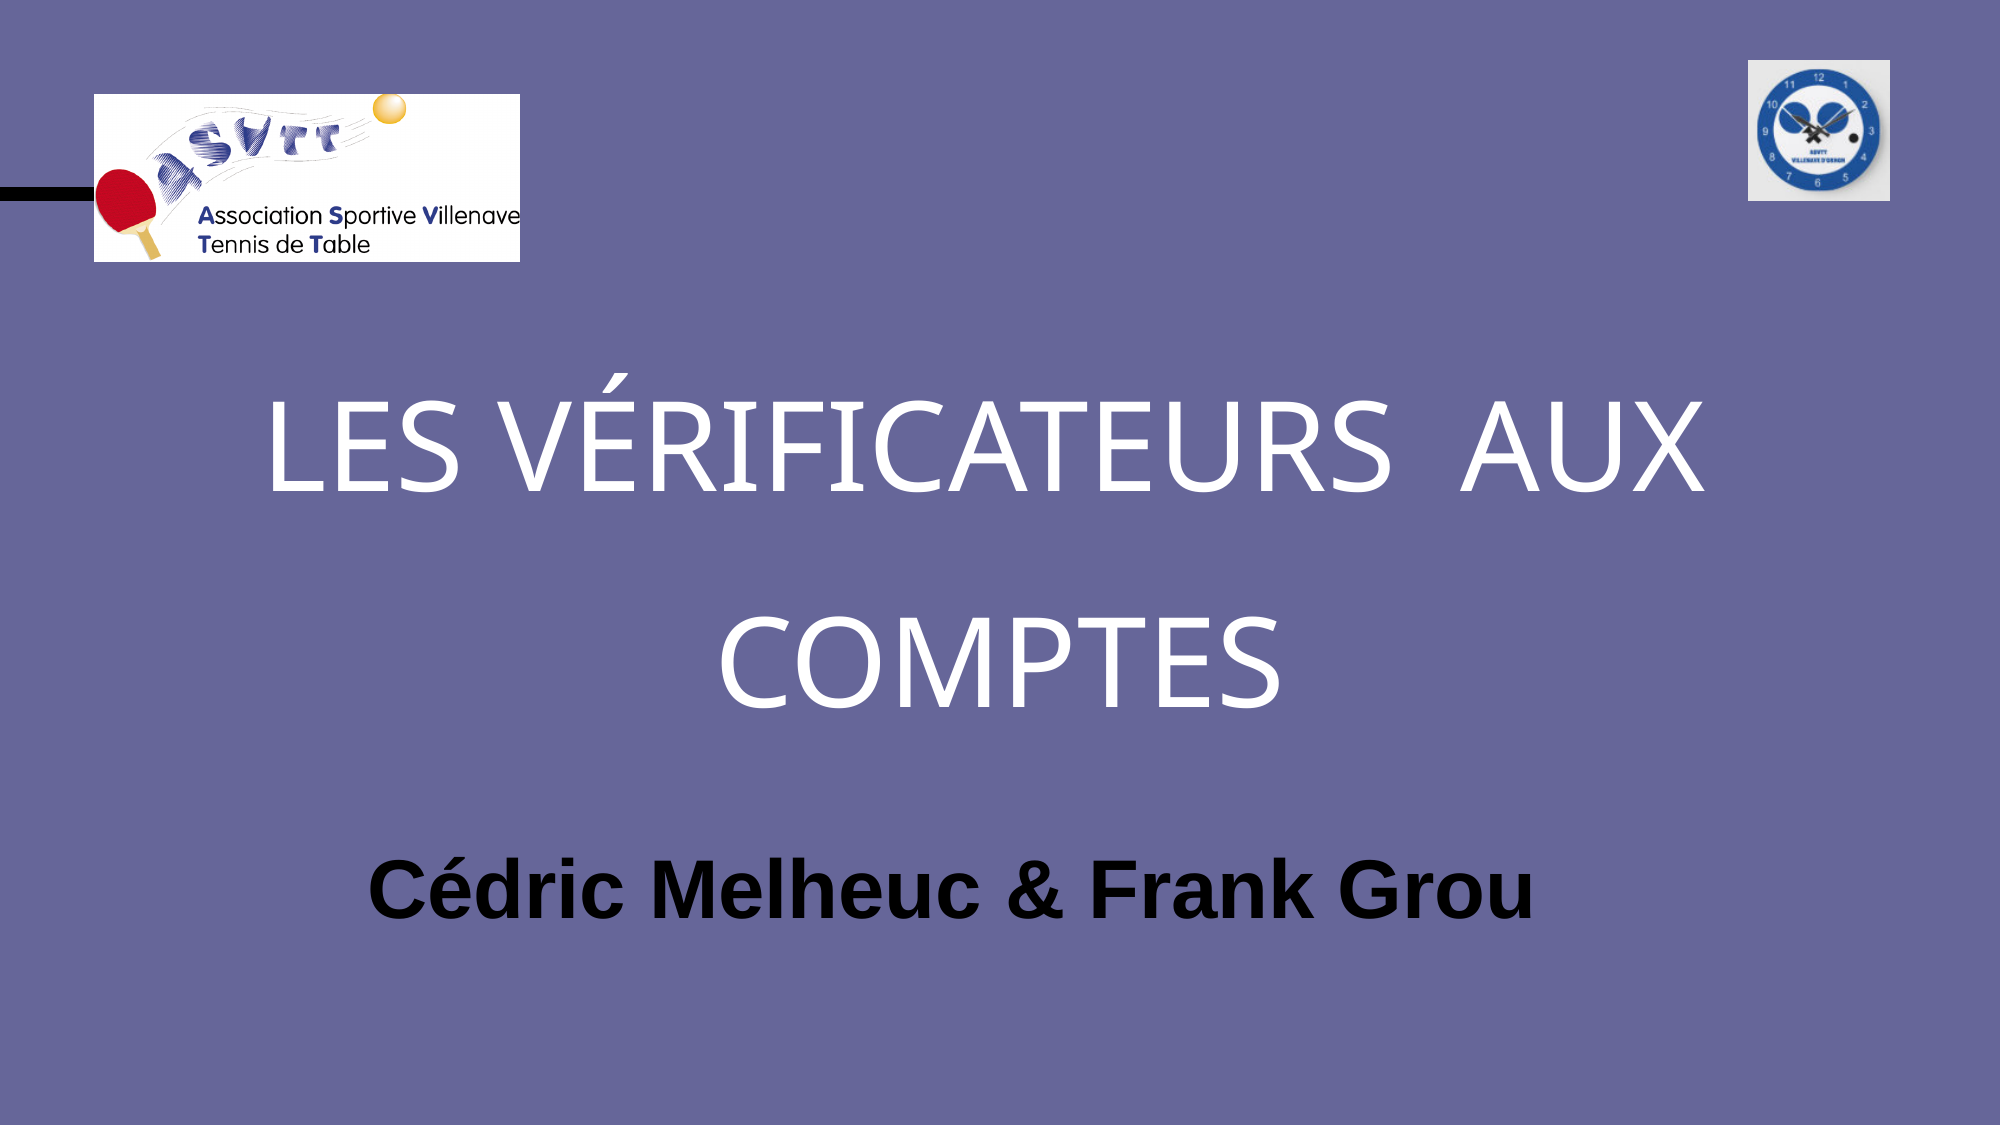

# LES VÉRIFICATEURS AUX
COMPTES
Cédric Melheuc & Frank Grou